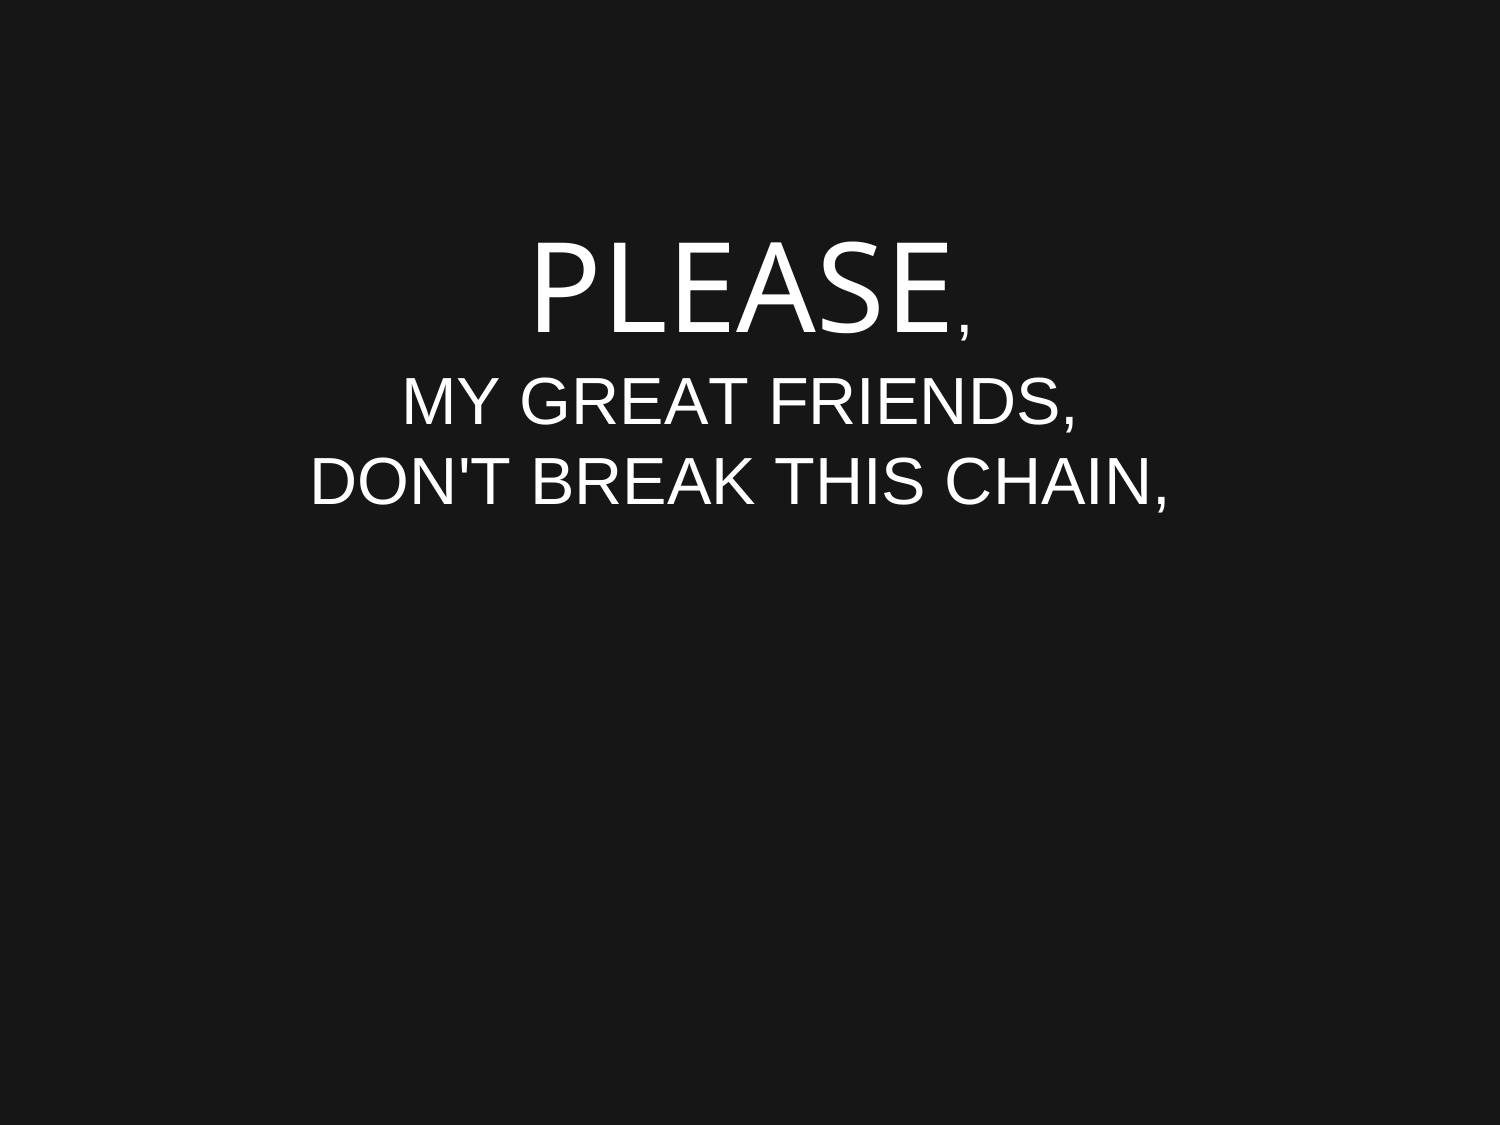

PLEASE,
MY GREAT FRIENDS,
DON'T BREAK THIS CHAIN,